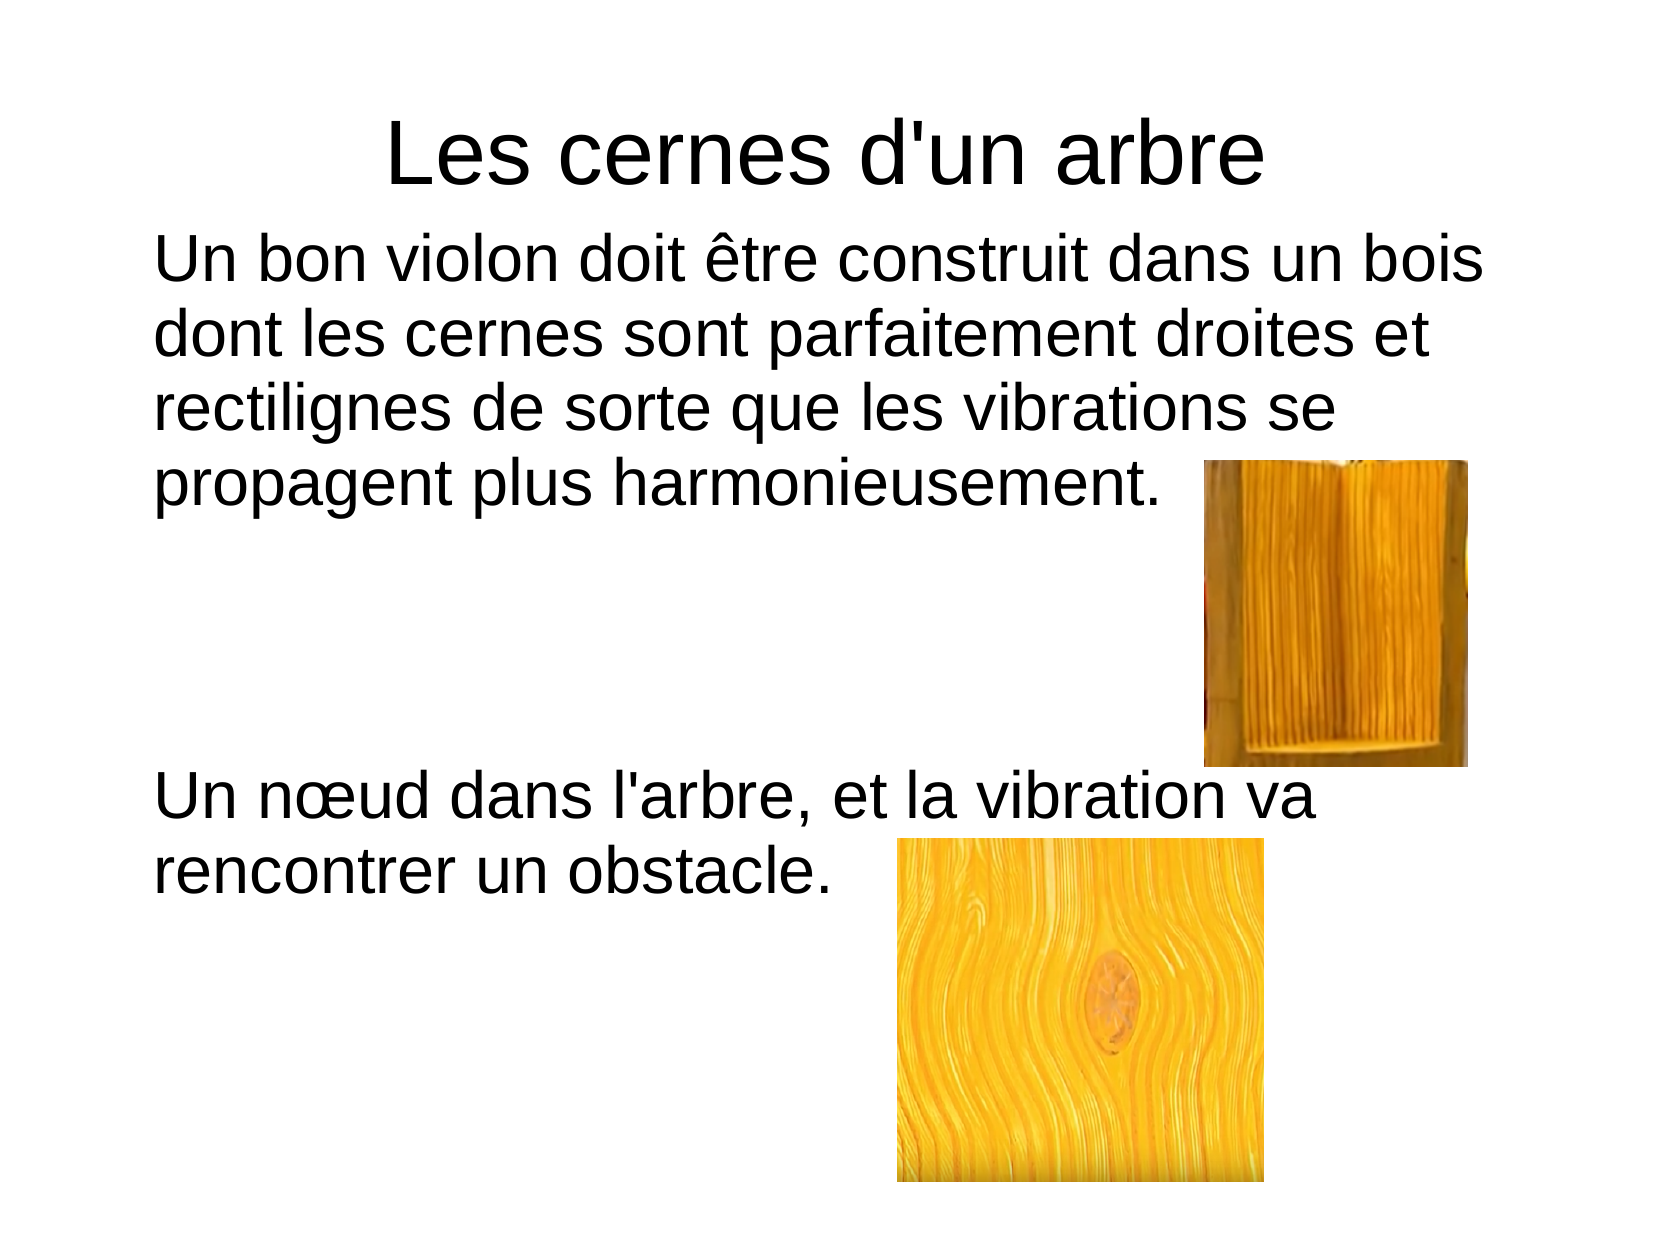

# Les cernes d'un arbre
Un bon violon doit être construit dans un bois dont les cernes sont parfaitement droites et rectilignes de sorte que les vibrations se propagent plus harmonieusement.
Un nœud dans l'arbre, et la vibration va rencontrer un obstacle.